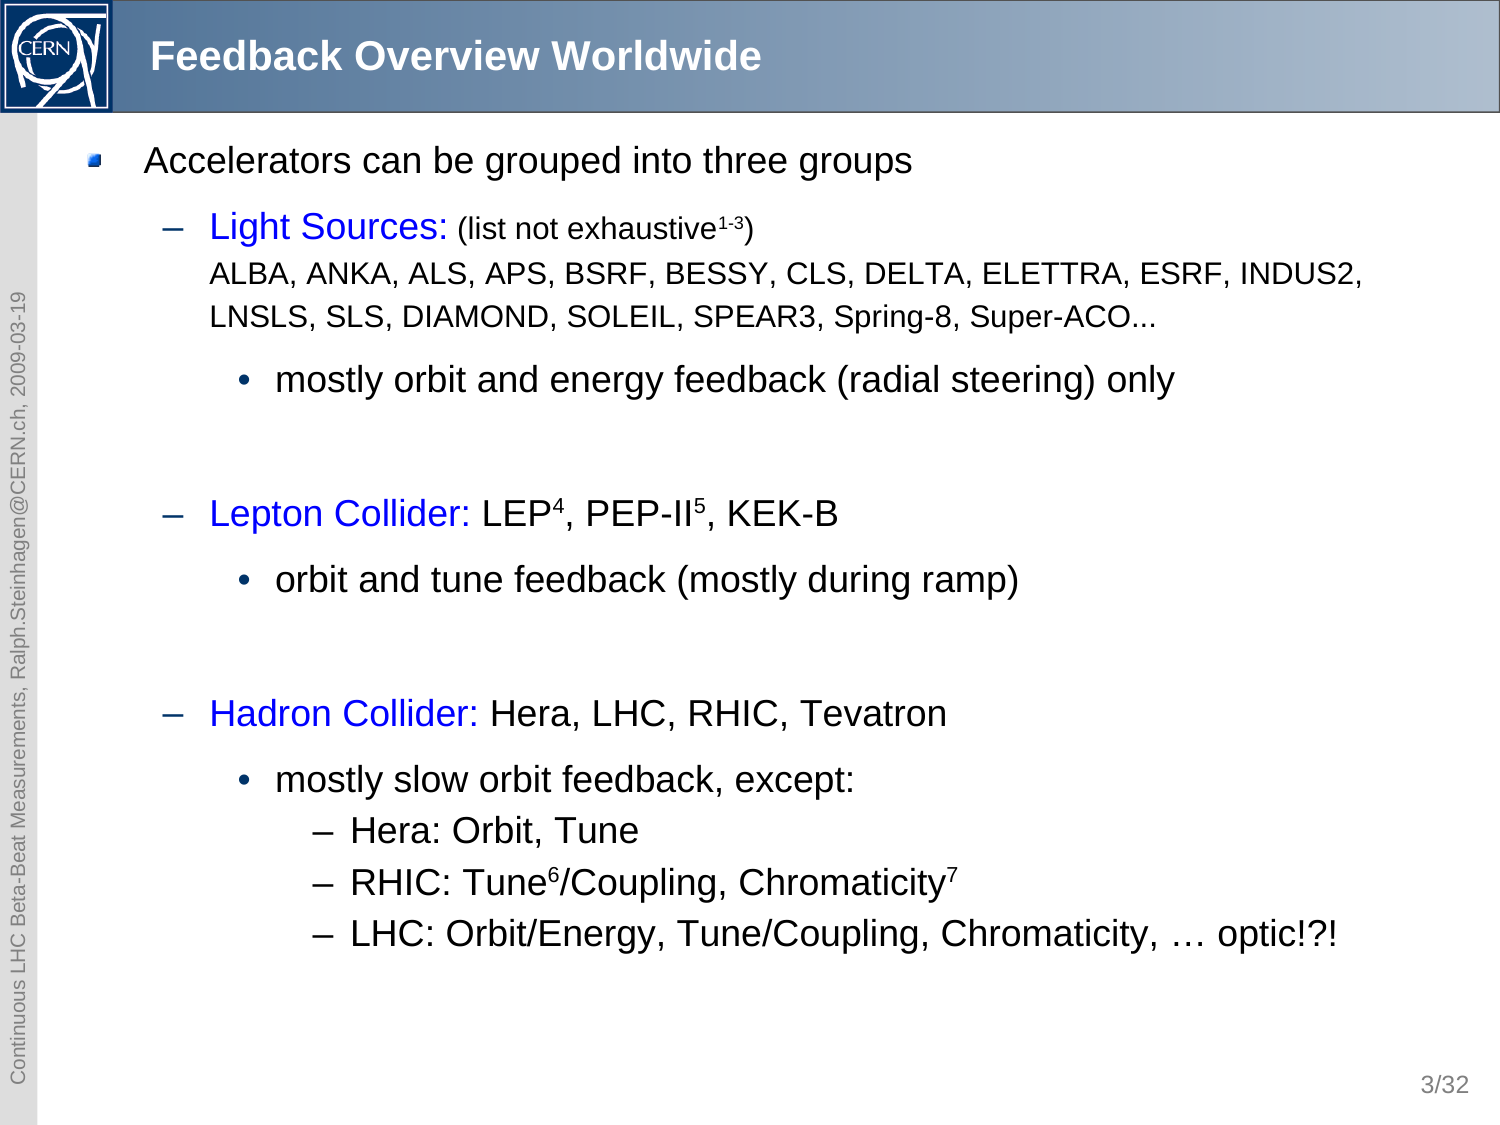

# Feedback Overview Worldwide
Accelerators can be grouped into three groups
Light Sources: (list not exhaustive1-3)					ALBA, ANKA, ALS, APS, BSRF, BESSY, CLS, DELTA, ELETTRA, ESRF, INDUS2, LNSLS, SLS, DIAMOND, SOLEIL, SPEAR3, Spring-8, Super-ACO...
mostly orbit and energy feedback (radial steering) only
Lepton Collider: LEP4, PEP-II5, KEK-B
orbit and tune feedback (mostly during ramp)
Hadron Collider: Hera, LHC, RHIC, Tevatron
mostly slow orbit feedback, except:
Hera: Orbit, Tune
RHIC: Tune6/Coupling, Chromaticity7
LHC: Orbit/Energy, Tune/Coupling, Chromaticity, … optic!?!